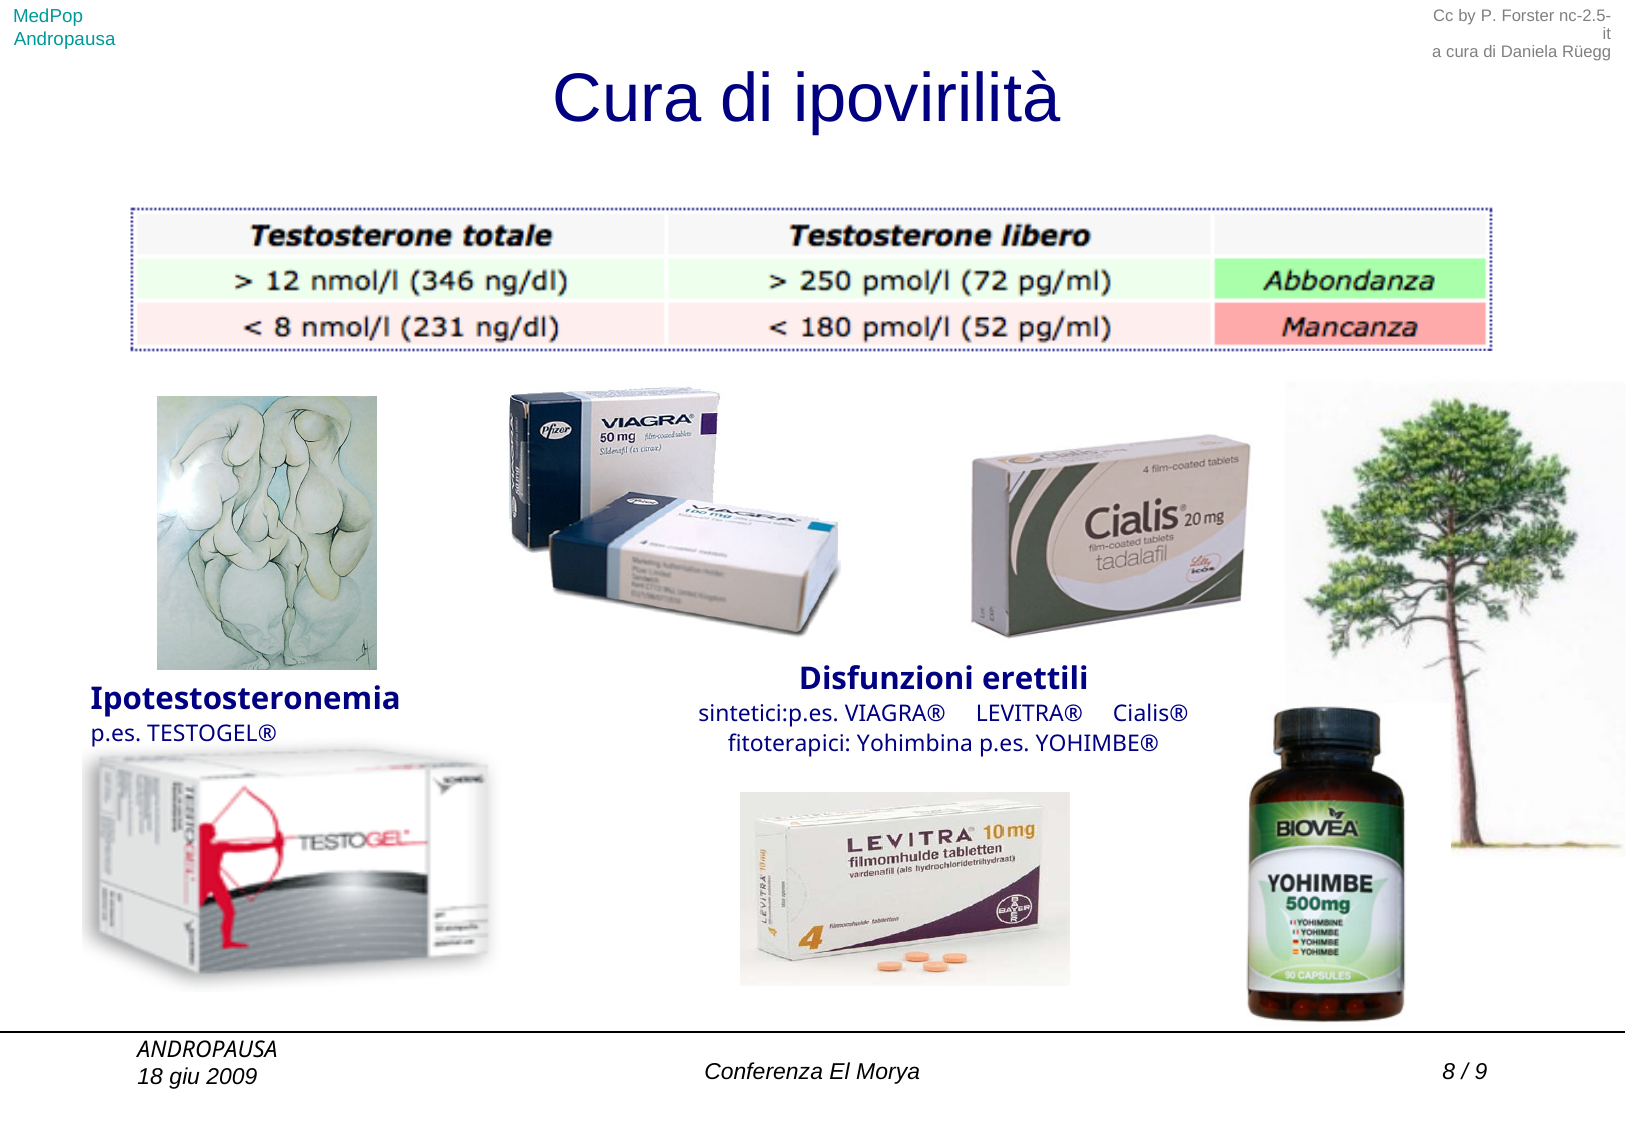

Andropausa
# Cura di ipovirilità
Disfunzioni erettili
sintetici:p.es. VIAGRA® LEVITRA® Cialis®
fitoterapici: Yohimbina p.es. YOHIMBE®
Ipotestosteronemia
p.es. TESTOGEL®
ANDROPAUSA
18 giu 2009
Conferenza El Morya